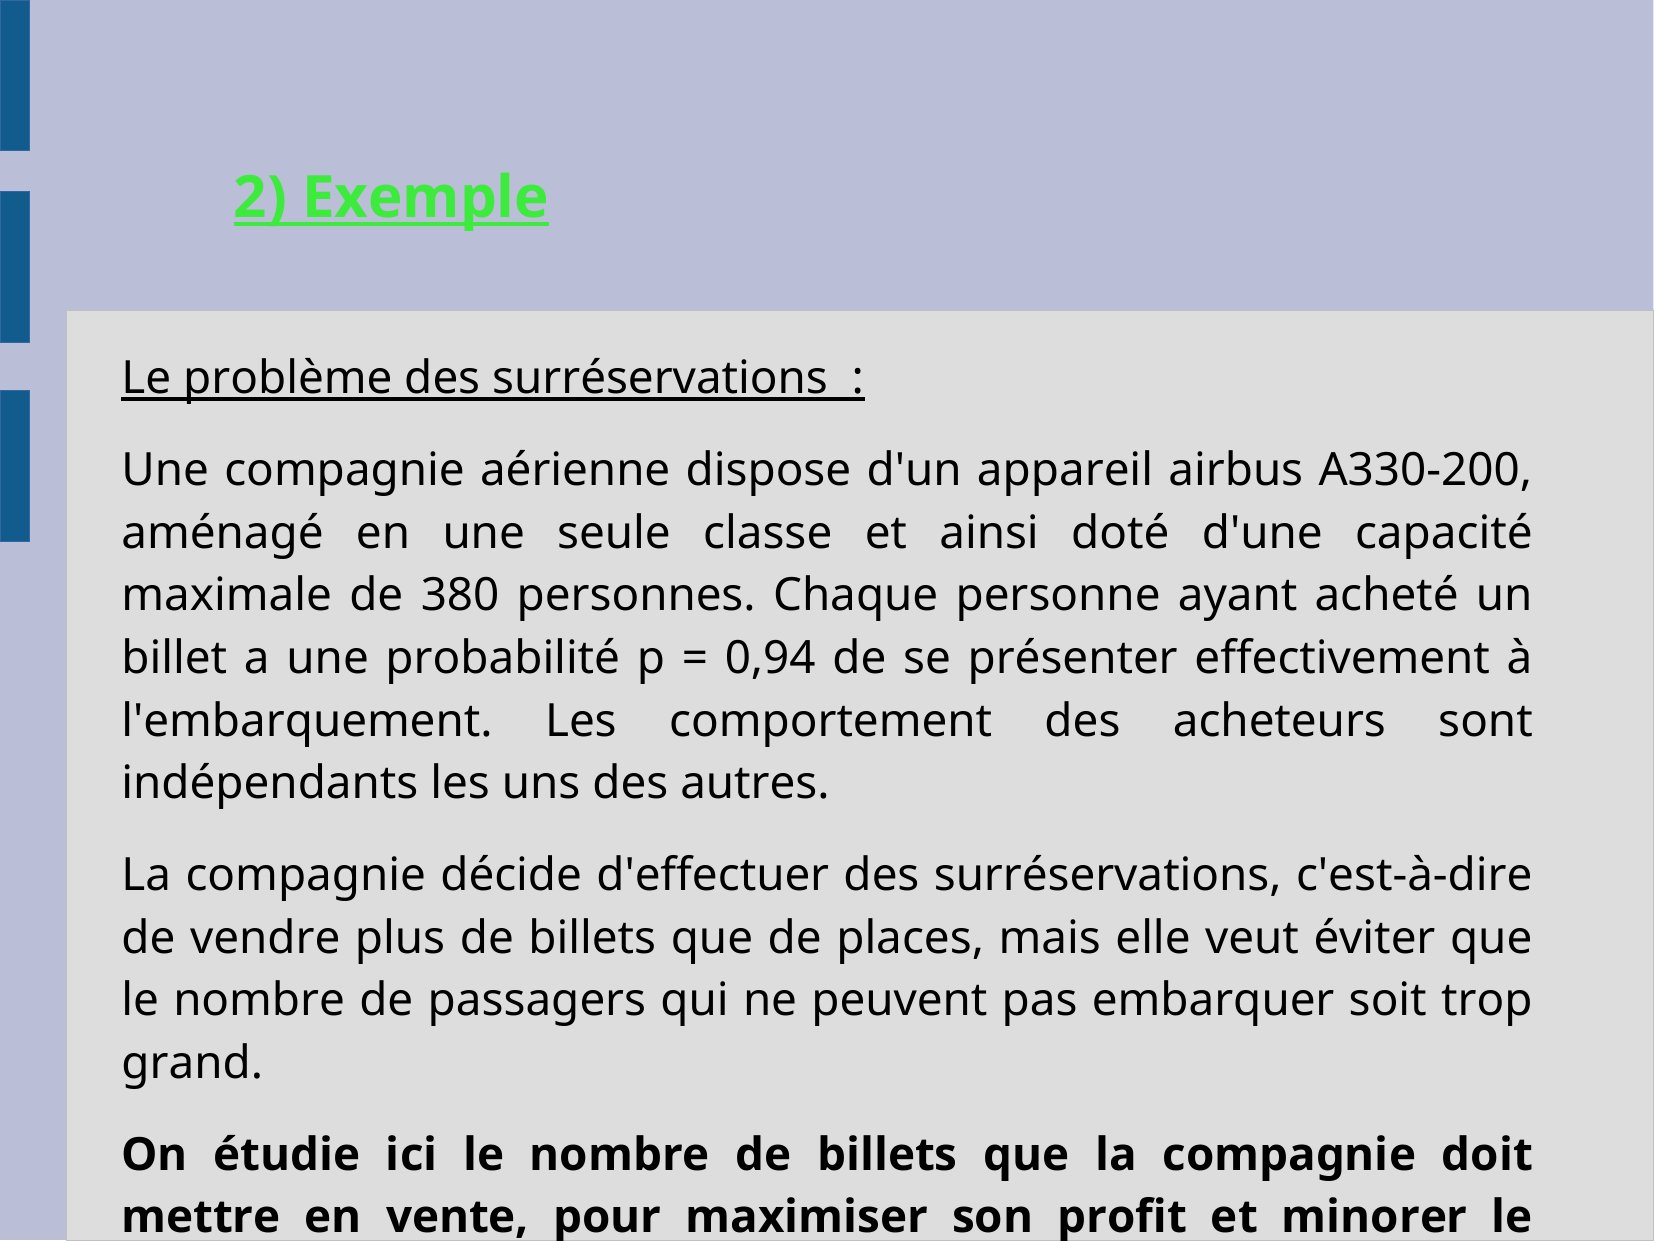

# 2) Exemple
Le problème des surréservations  :
Une compagnie aérienne dispose d'un appareil airbus A330-200, aménagé en une seule classe et ainsi doté d'une capacité maximale de 380 personnes. Chaque personne ayant acheté un billet a une probabilité p = 0,94 de se présenter effectivement à l'embarquement. Les comportement des acheteurs sont indépendants les uns des autres.
La compagnie décide d'effectuer des surréservations, c'est-à-dire de vendre plus de billets que de places, mais elle veut éviter que le nombre de passagers qui ne peuvent pas embarquer soit trop grand.
On étudie ici le nombre de billets que la compagnie doit mettre en vente, pour maximiser son profit et minorer le nombre de passagers surnuméraires.